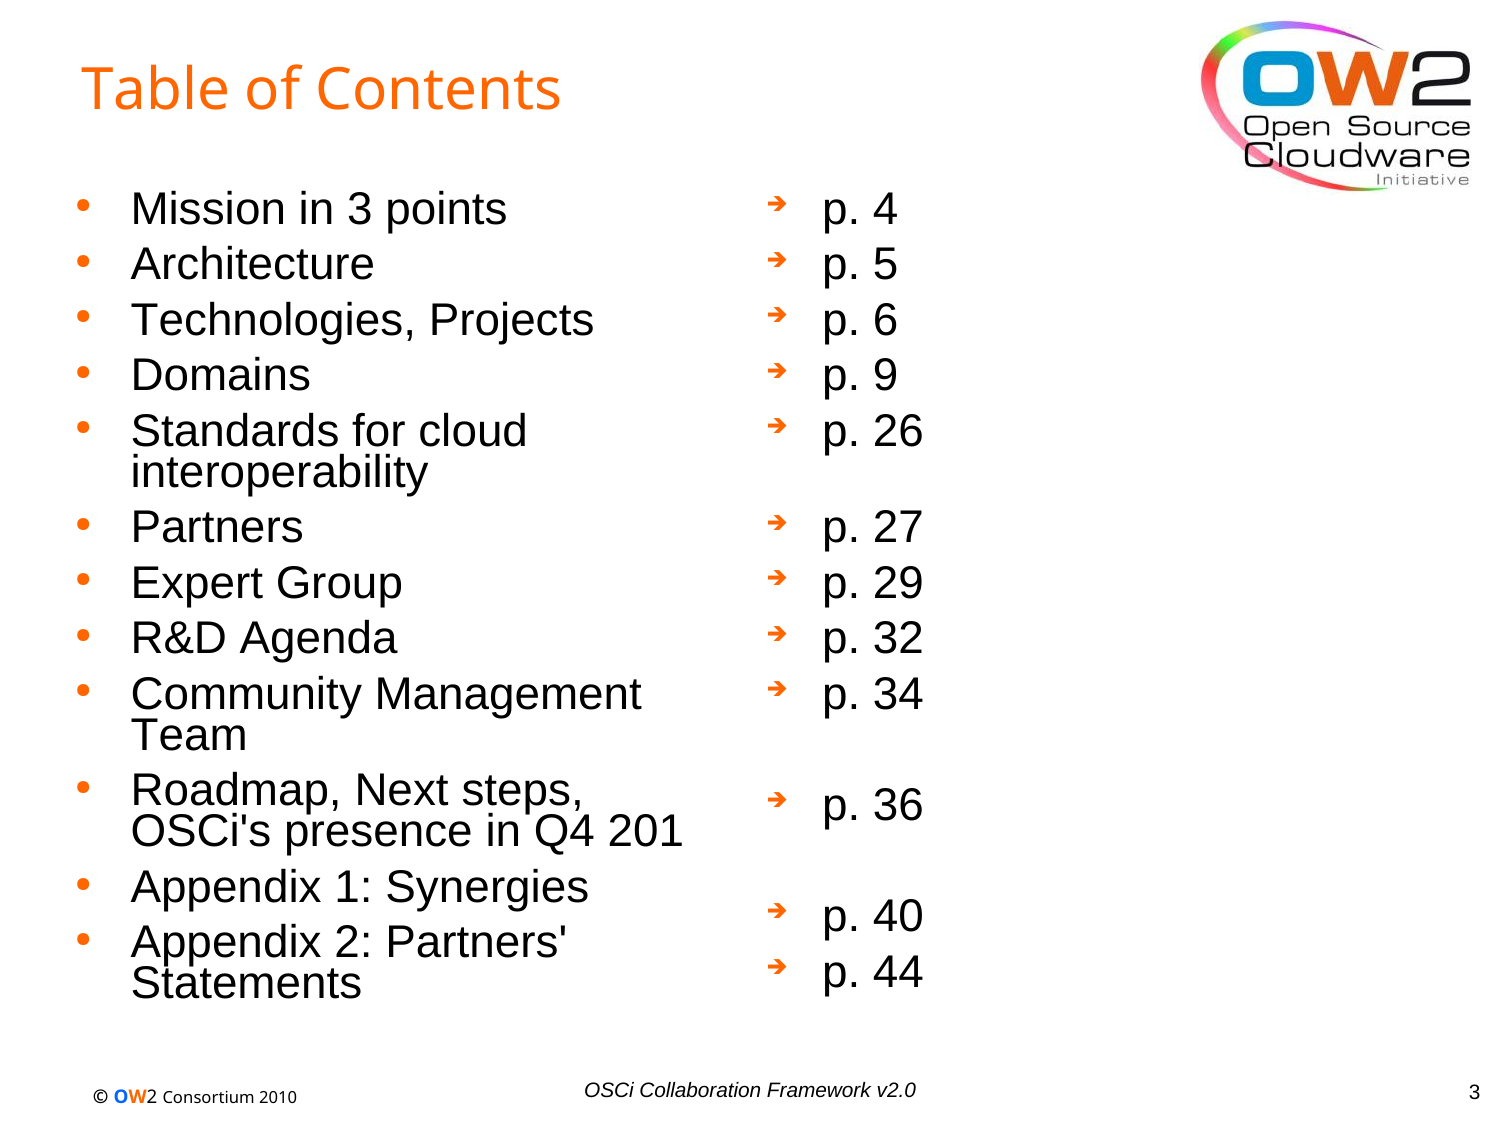

# Table of Contents
Mission in 3 points
Architecture
Technologies, Projects
Domains
Standards for cloud interoperability
Partners
Expert Group
R&D Agenda
Community Management Team
Roadmap, Next steps, OSCi's presence in Q4 201
Appendix 1: Synergies
Appendix 2: Partners' Statements
p. 4
p. 5
p. 6
p. 9
p. 26
p. 27
p. 29
p. 32
p. 34
p. 36
p. 40
p. 44